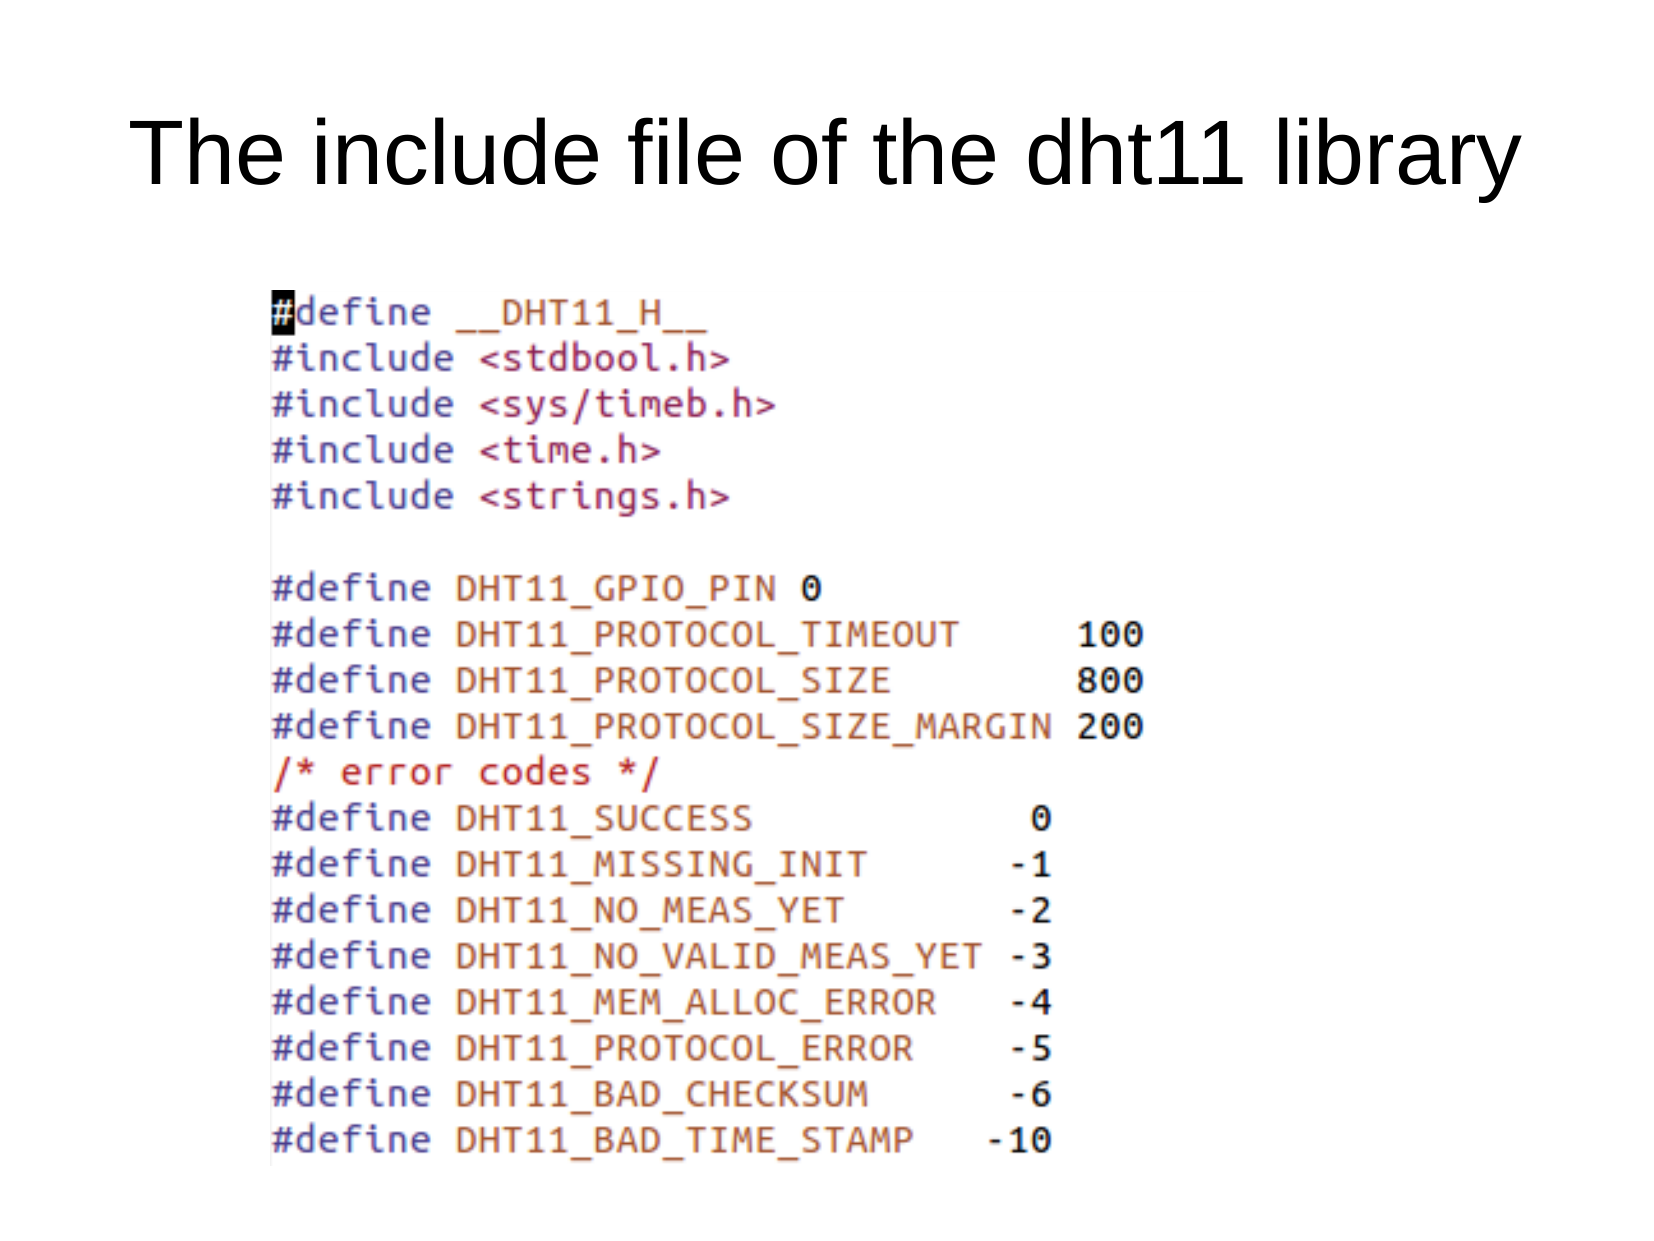

# The include file of the dht11 library